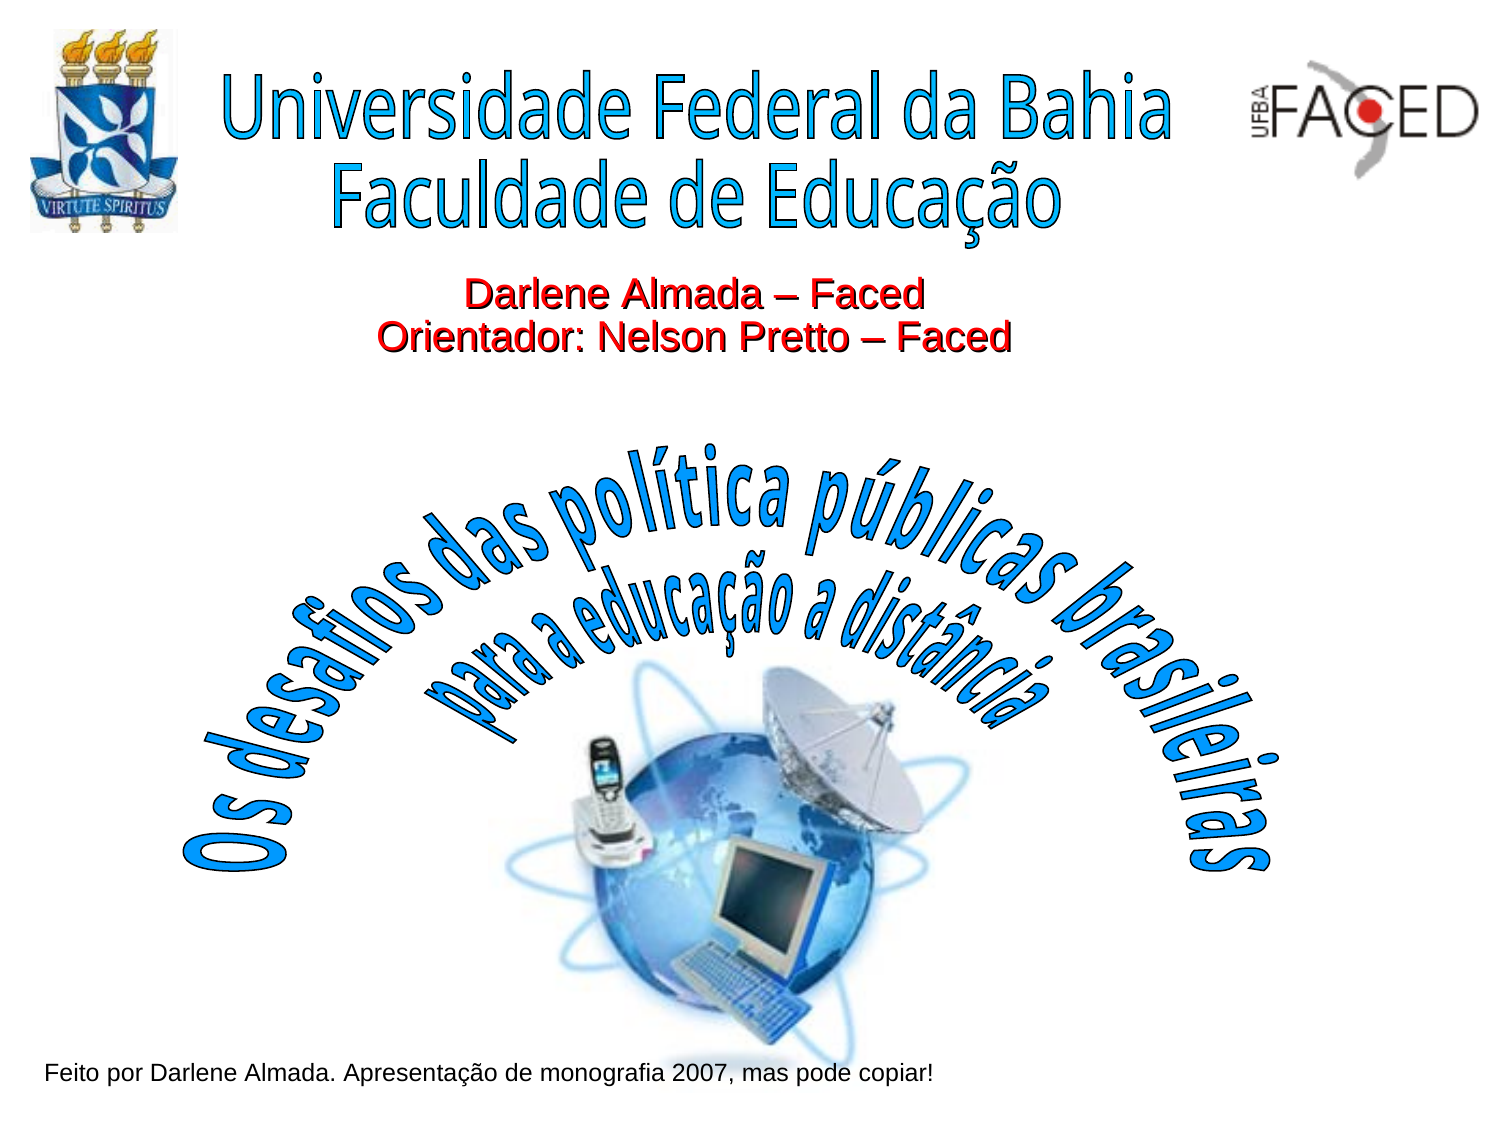

Universidade Federal da Bahia
Faculdade de Educação
Darlene Almada – Faced
Orientador: Nelson Pretto – Faced
Os desafios das política públicas brasileiras
para a educação a distância
Feito por Darlene Almada. Apresentação de monografia 2007, mas pode copiar!